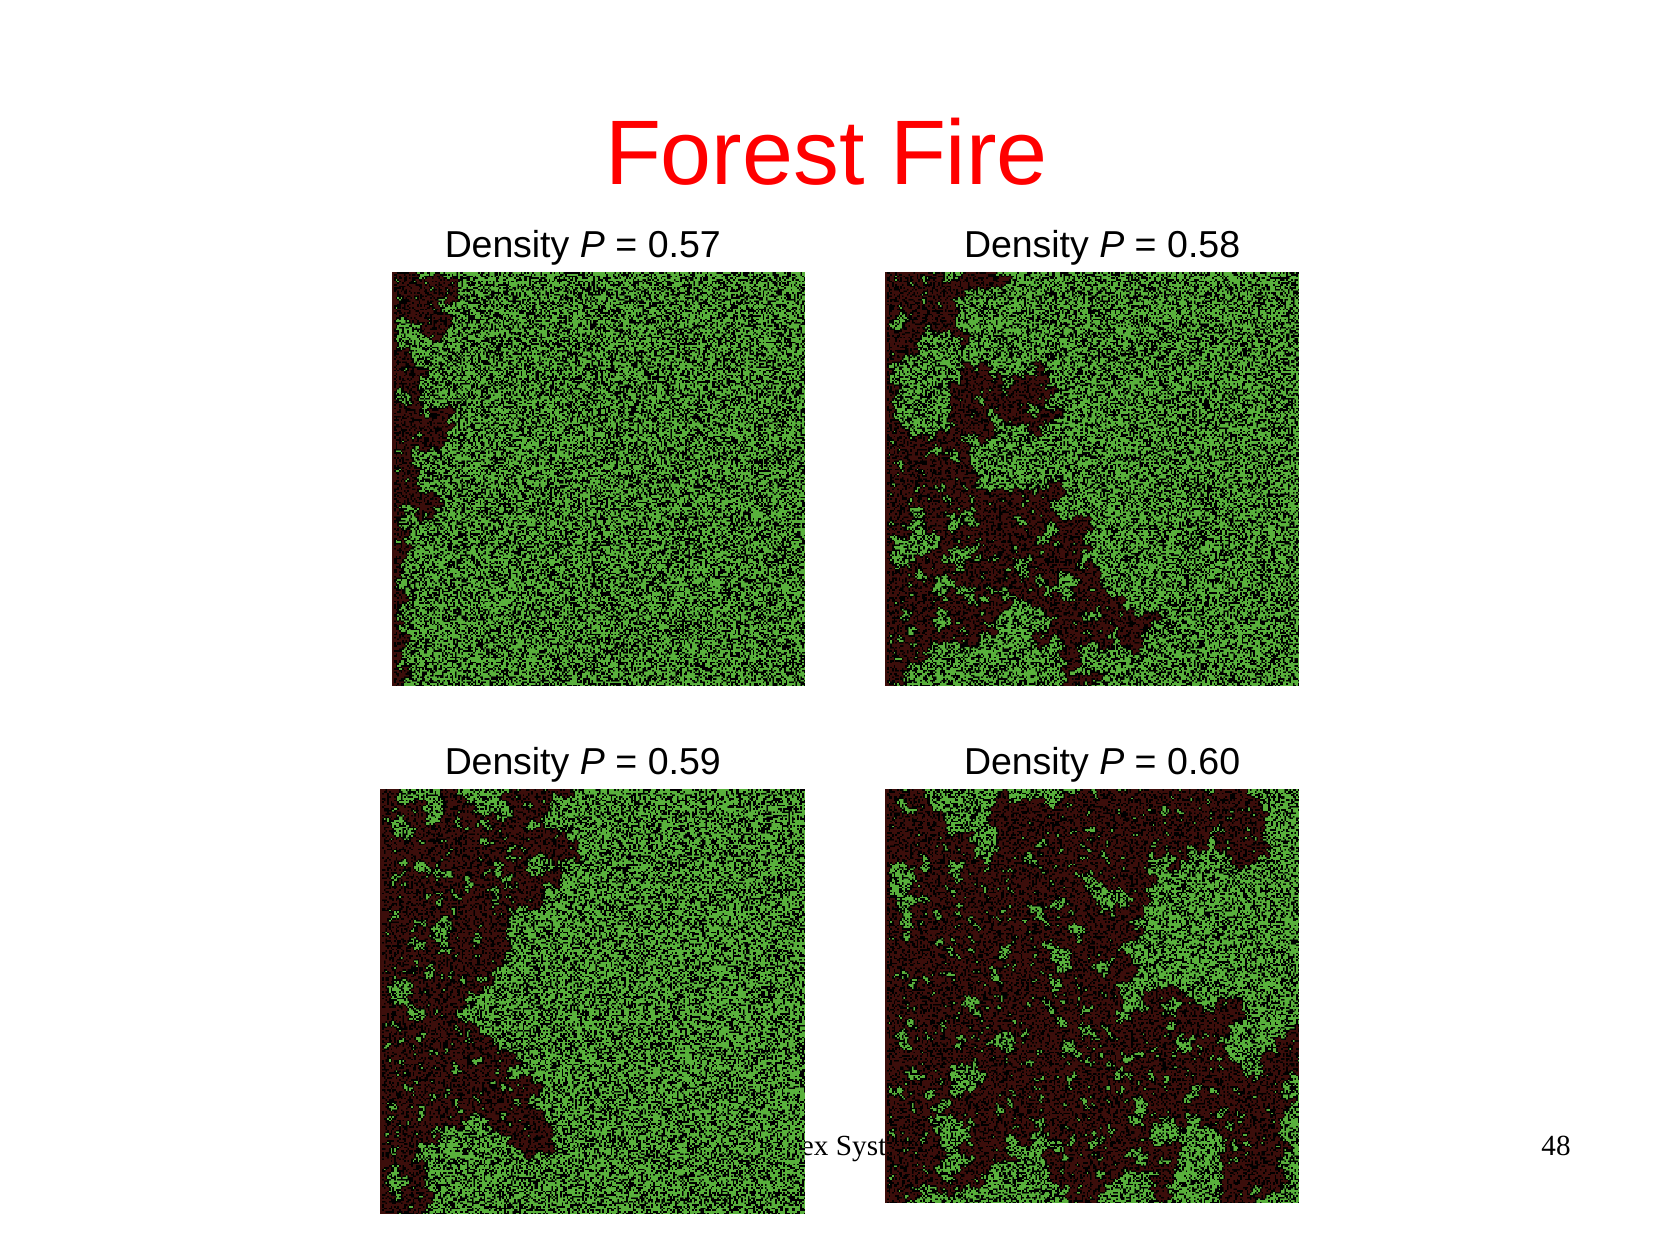

# Forest Fire
Density P = 0.57
Density P = 0.58
Density P = 0.59
Density P = 0.60
Complex Systems
48